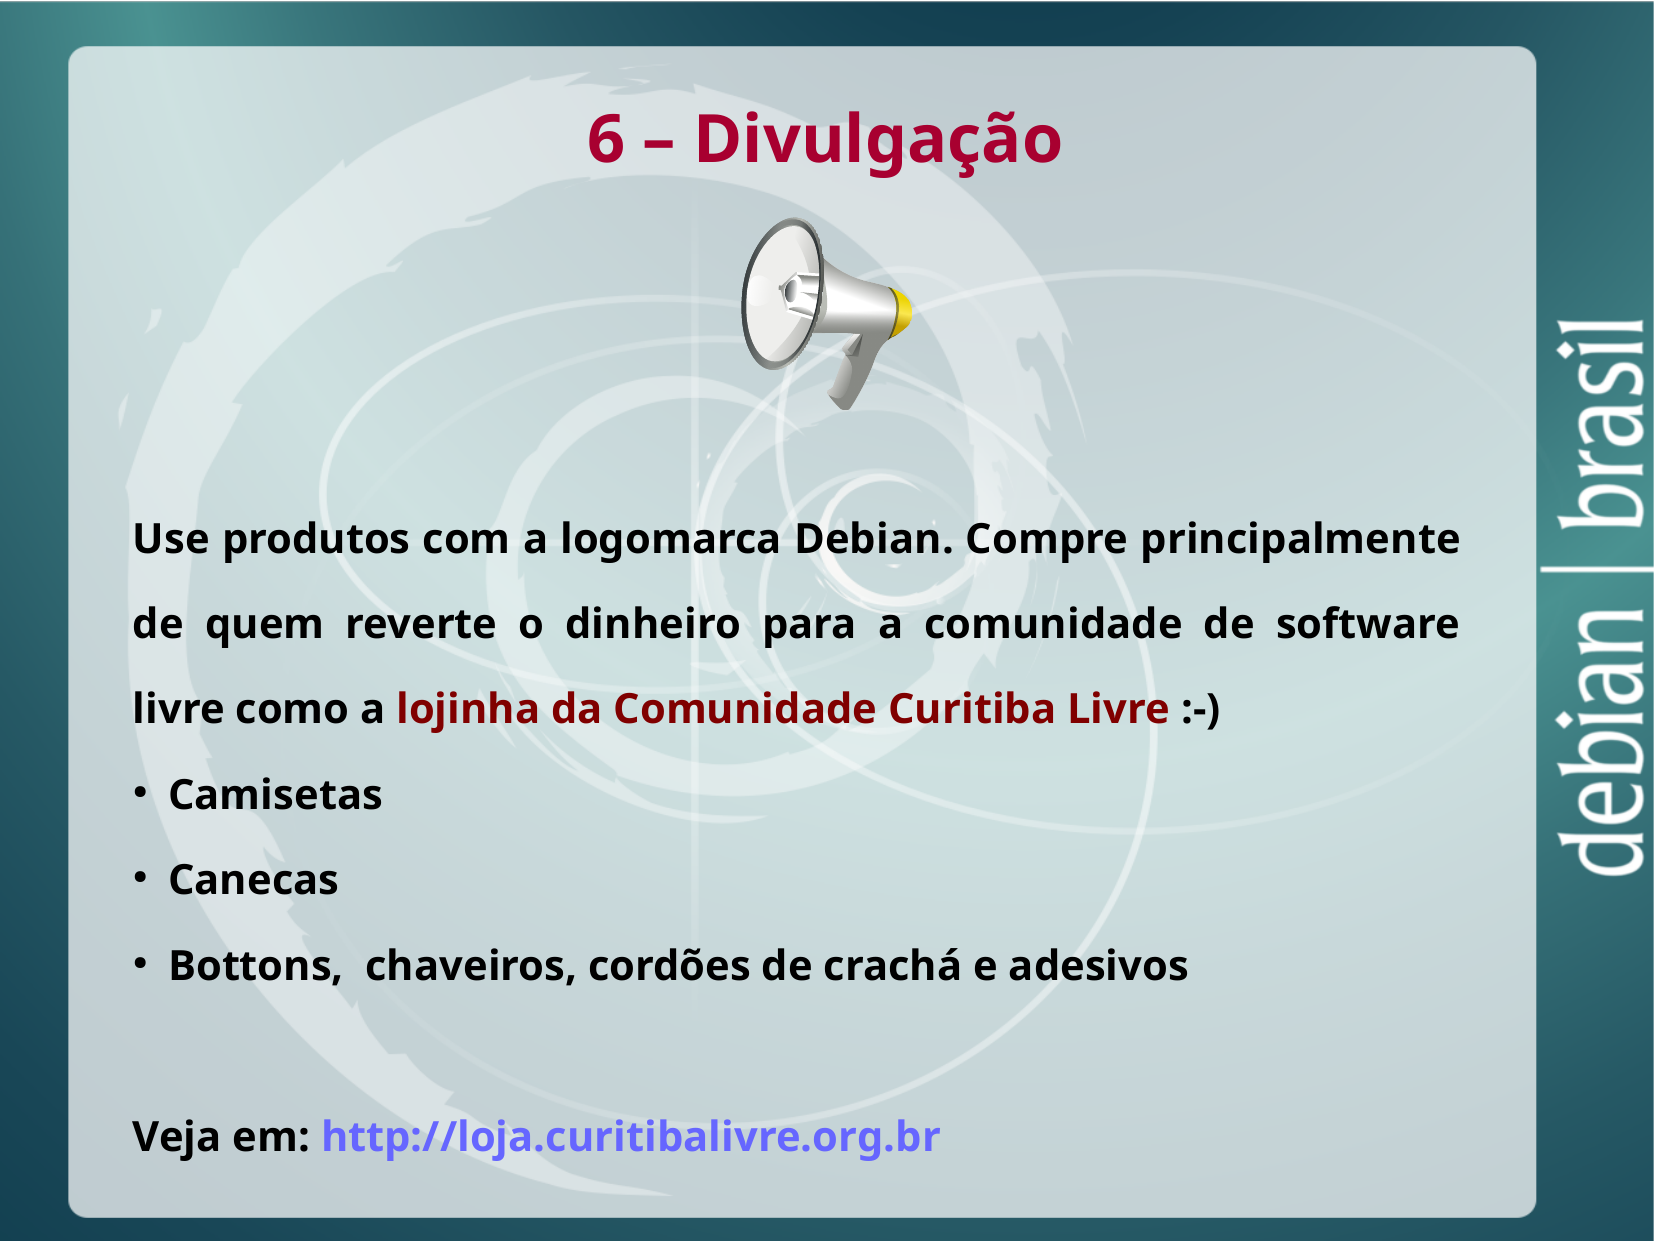

6 – Divulgação
Use produtos com a logomarca Debian. Compre principalmente de quem reverte o dinheiro para a comunidade de software livre como a lojinha da Comunidade Curitiba Livre :-)
Camisetas
Canecas
Bottons, chaveiros, cordões de crachá e adesivos
Veja em: http://loja.curitibalivre.org.br